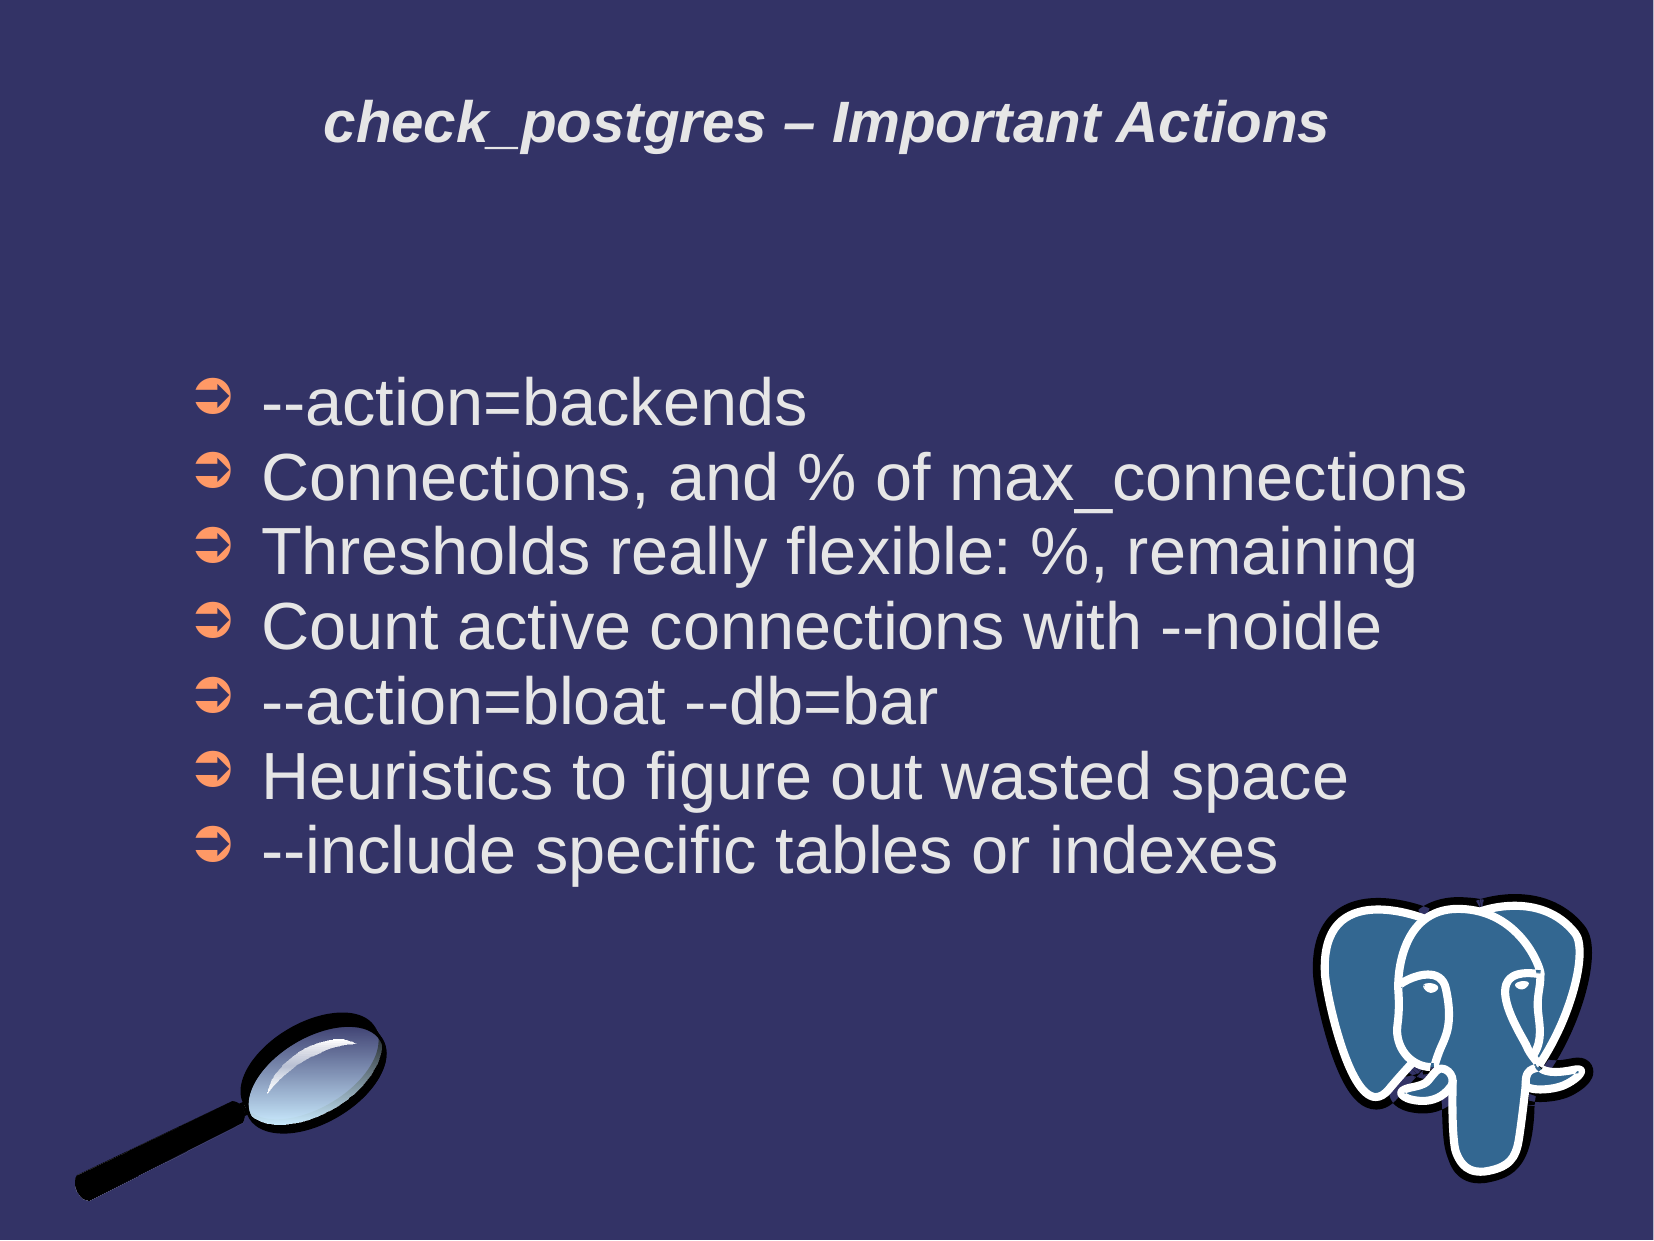

# check_postgres – Important Actions
--action=backends
Connections, and % of max_connections
Thresholds really flexible: %, remaining
Count active connections with --noidle
--action=bloat --db=bar
Heuristics to figure out wasted space
--include specific tables or indexes